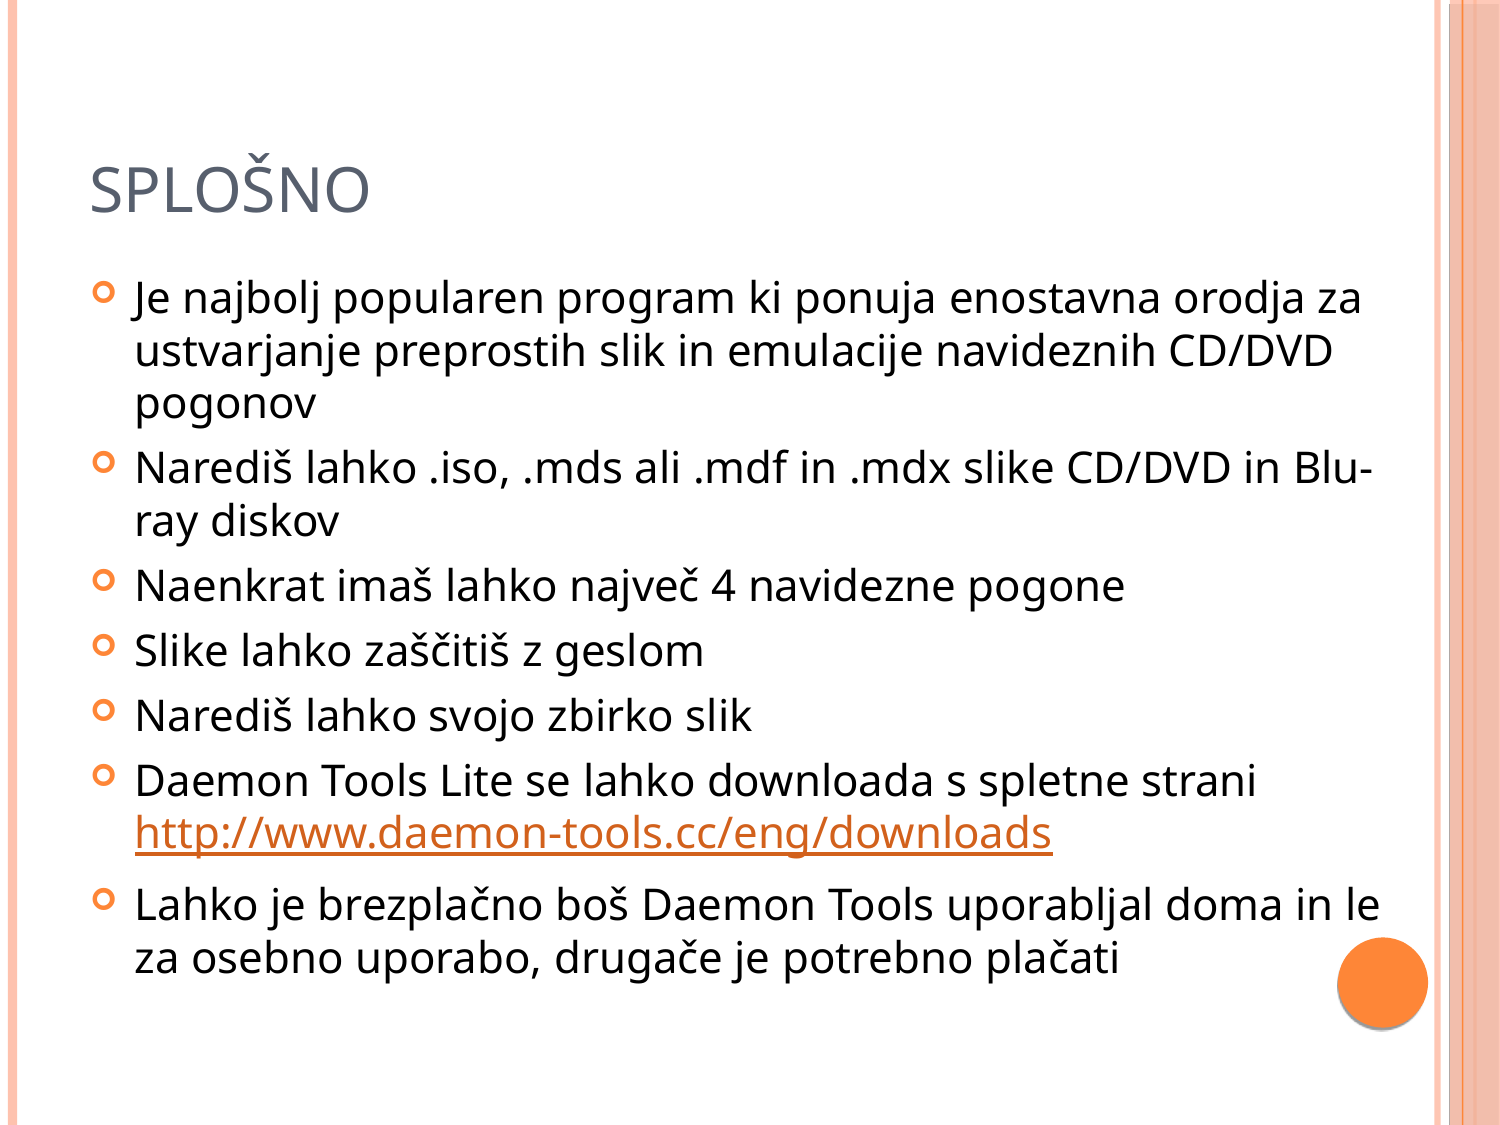

# Splošno
Je najbolj popularen program ki ponuja enostavna orodja za ustvarjanje preprostih slik in emulacije navideznih CD/DVD pogonov
Narediš lahko .iso, .mds ali .mdf in .mdx slike CD/DVD in Blu-ray diskov
Naenkrat imaš lahko največ 4 navidezne pogone
Slike lahko zaščitiš z geslom
Narediš lahko svojo zbirko slik
Daemon Tools Lite se lahko downloada s spletne strani http://www.daemon-tools.cc/eng/downloads
Lahko je brezplačno boš Daemon Tools uporabljal doma in le za osebno uporabo, drugače je potrebno plačati